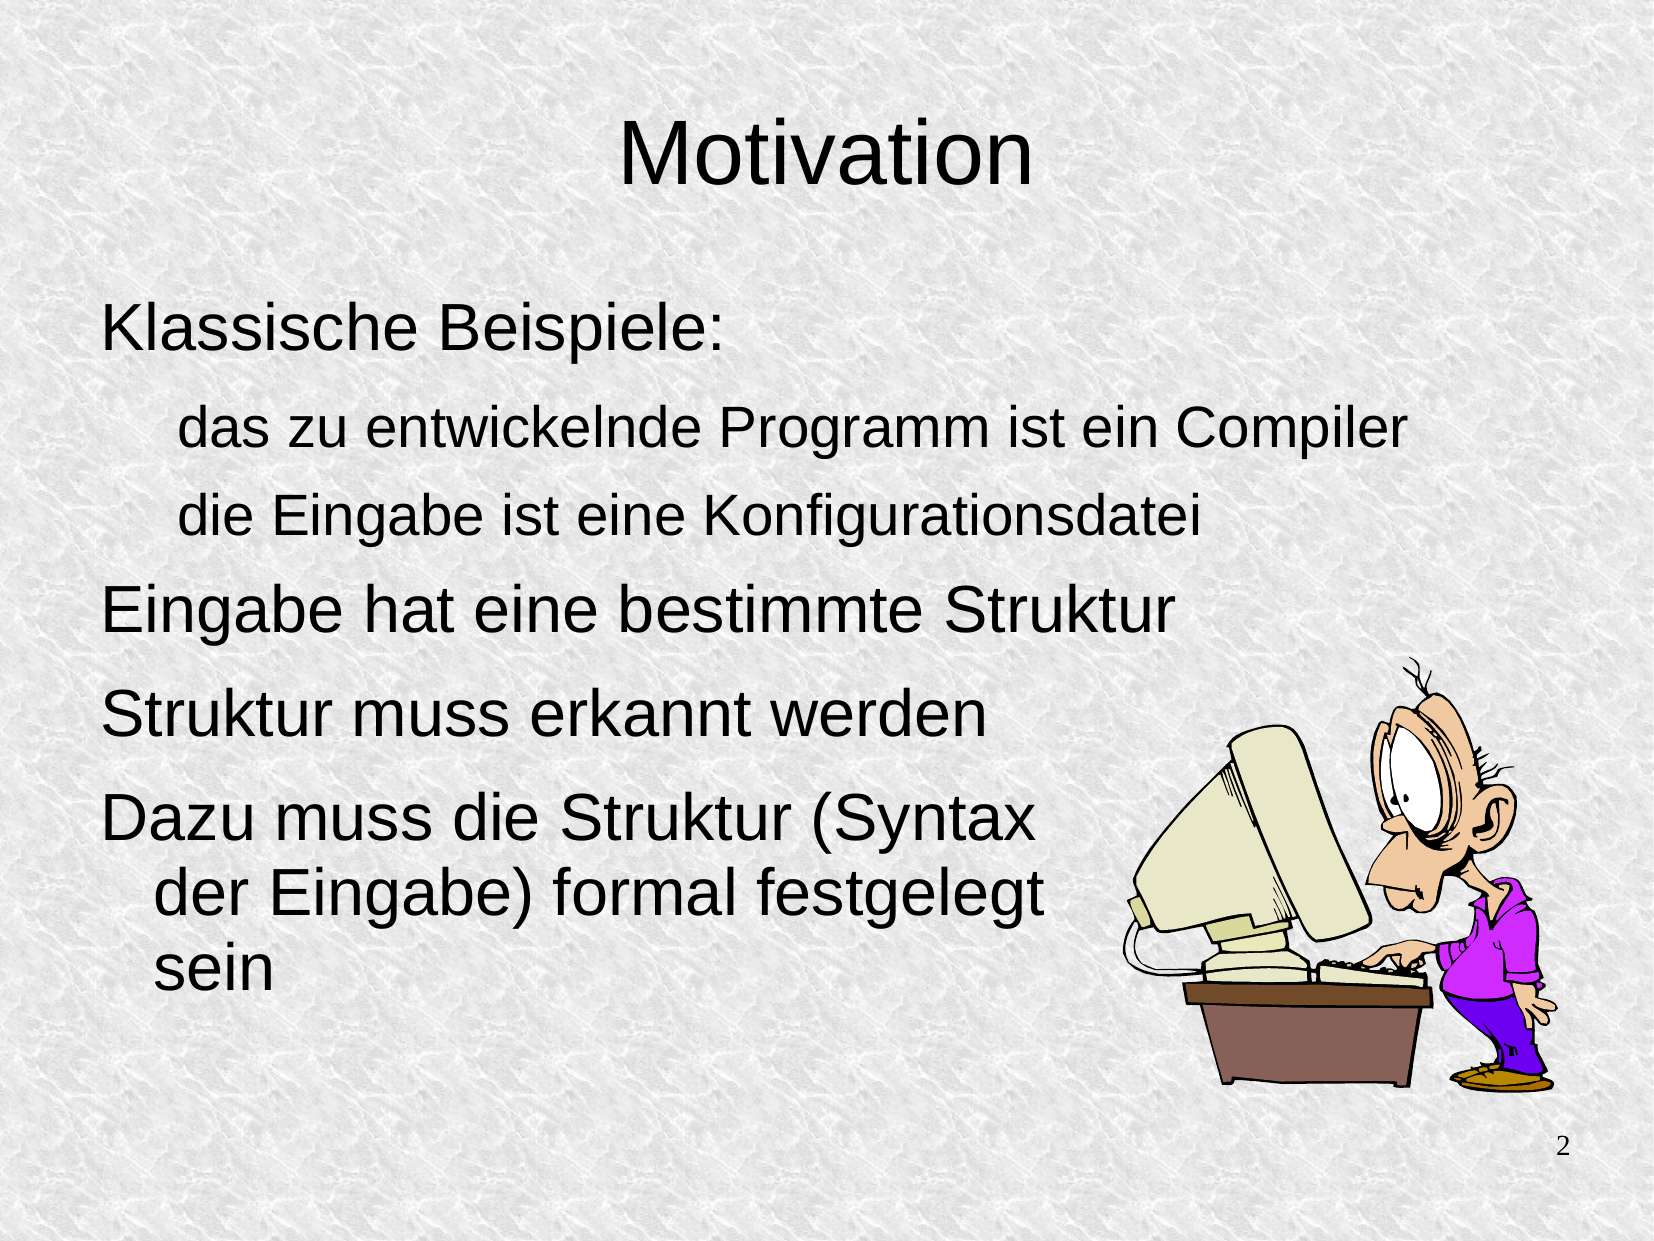

# Motivation
Klassische Beispiele:
das zu entwickelnde Programm ist ein Compiler
die Eingabe ist eine Konfigurationsdatei
Eingabe hat eine bestimmte Struktur
Struktur muss erkannt werden
Dazu muss die Struktur (Syntax
der Eingabe) formal festgelegt
sein
2